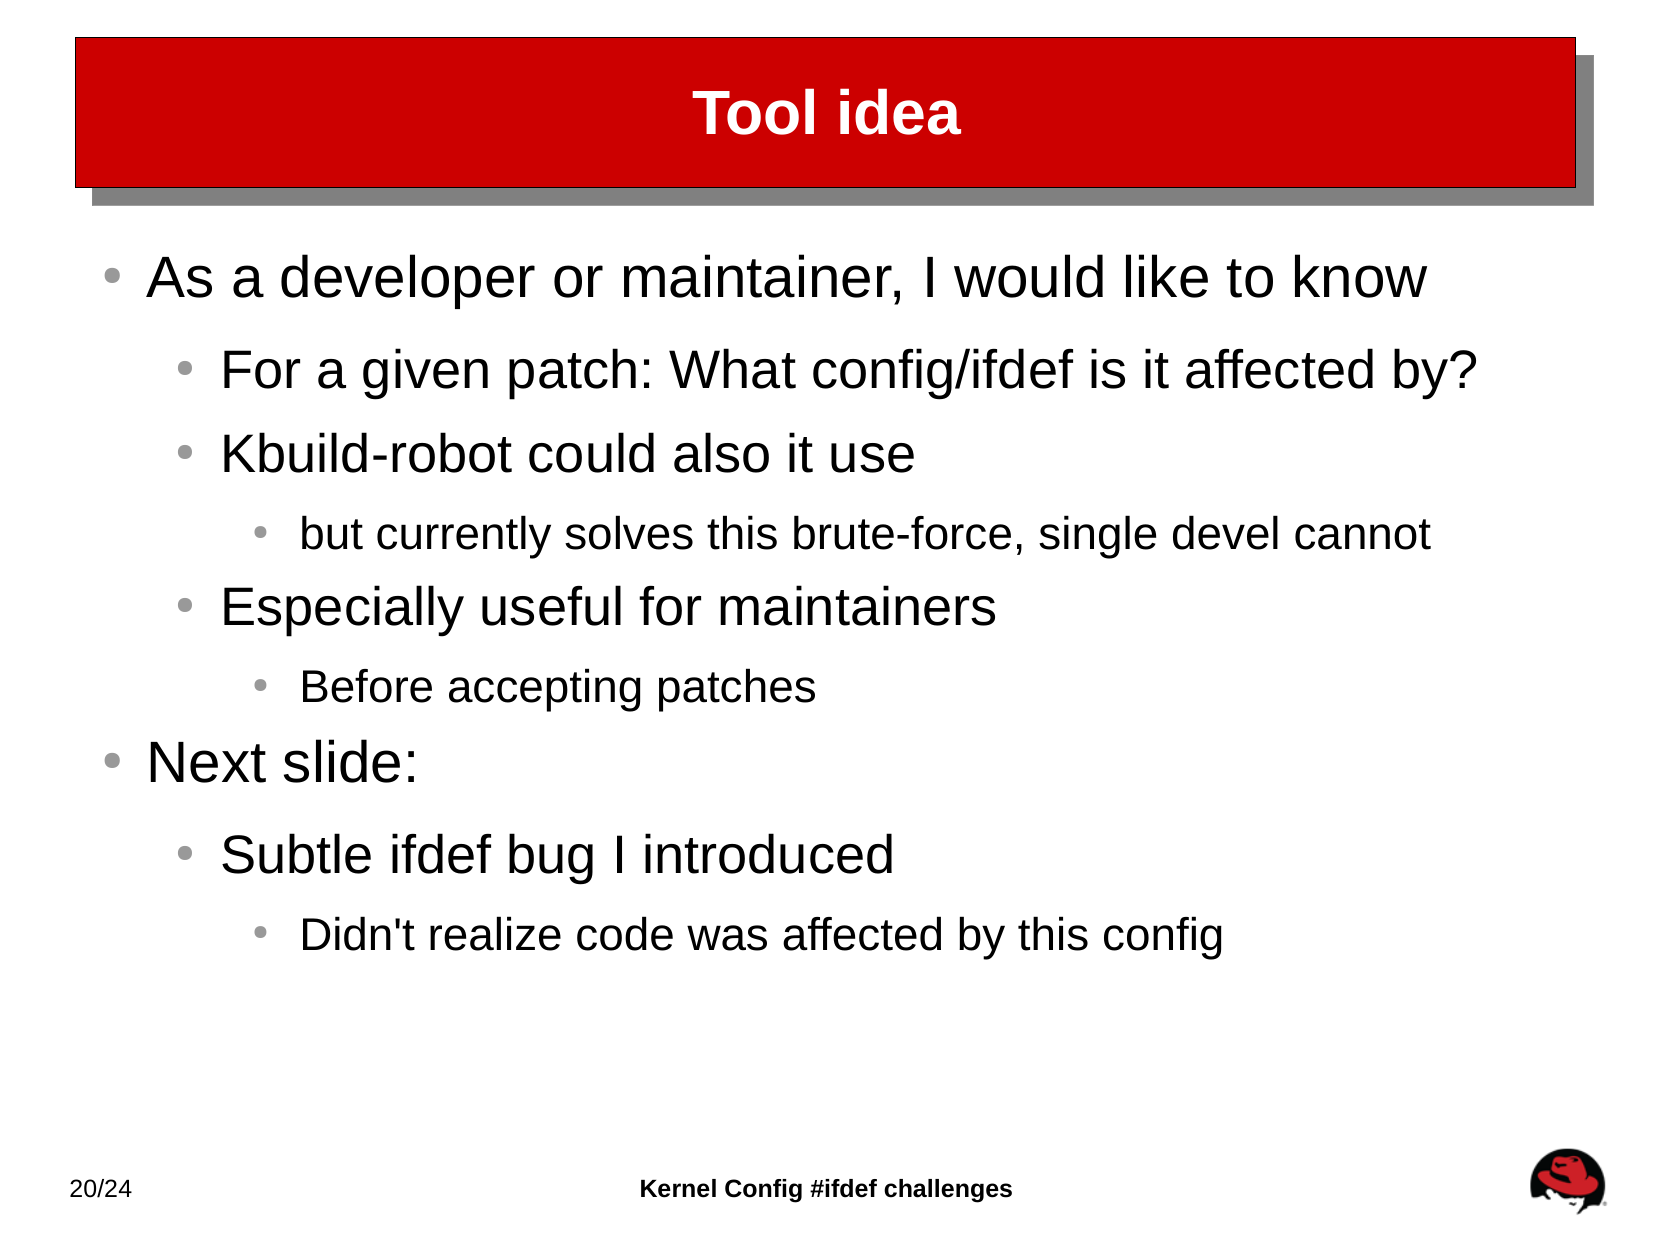

# Tool idea
As a developer or maintainer, I would like to know
For a given patch: What config/ifdef is it affected by?
Kbuild-robot could also it use
but currently solves this brute-force, single devel cannot
Especially useful for maintainers
Before accepting patches
Next slide:
Subtle ifdef bug I introduced
Didn't realize code was affected by this config